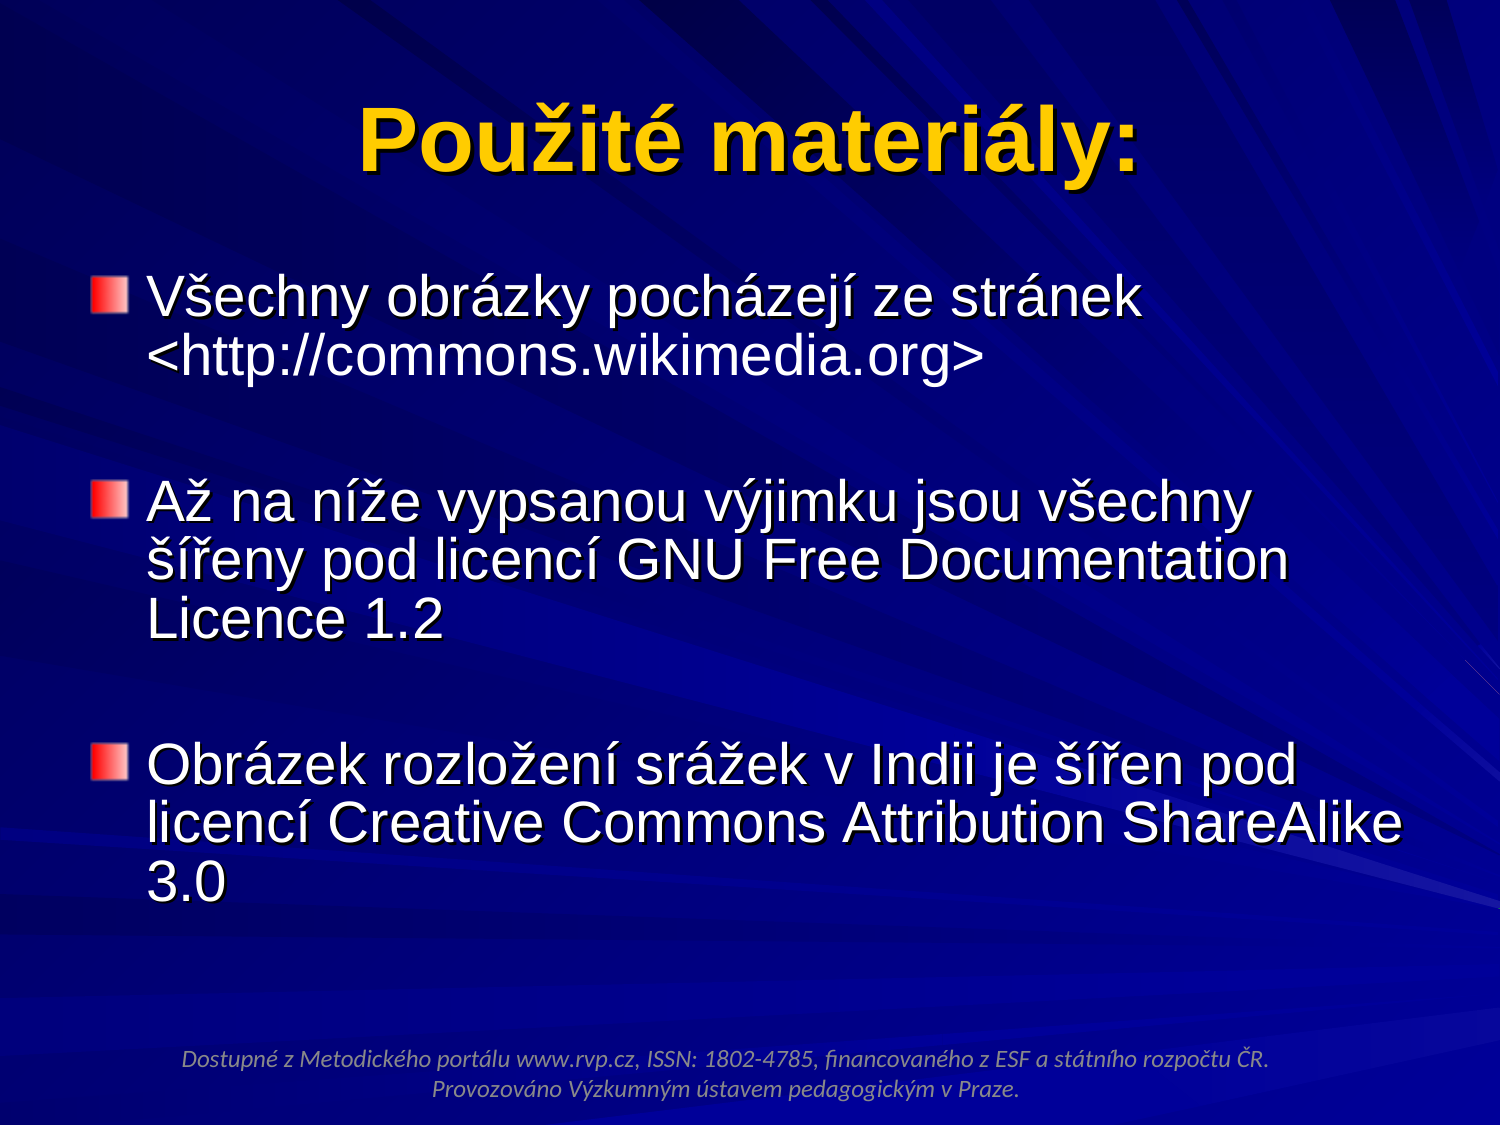

# Použité materiály:
Všechny obrázky pocházejí ze stránek <http://commons.wikimedia.org>
Až na níže vypsanou výjimku jsou všechny šířeny pod licencí GNU Free Documentation Licence 1.2
Obrázek rozložení srážek v Indii je šířen pod licencí Creative Commons Attribution ShareAlike 3.0
Dostupné z Metodického portálu www.rvp.cz, ISSN: 1802-4785, financovaného z ESF a státního rozpočtu ČR. Provozováno Výzkumným ústavem pedagogickým v Praze.